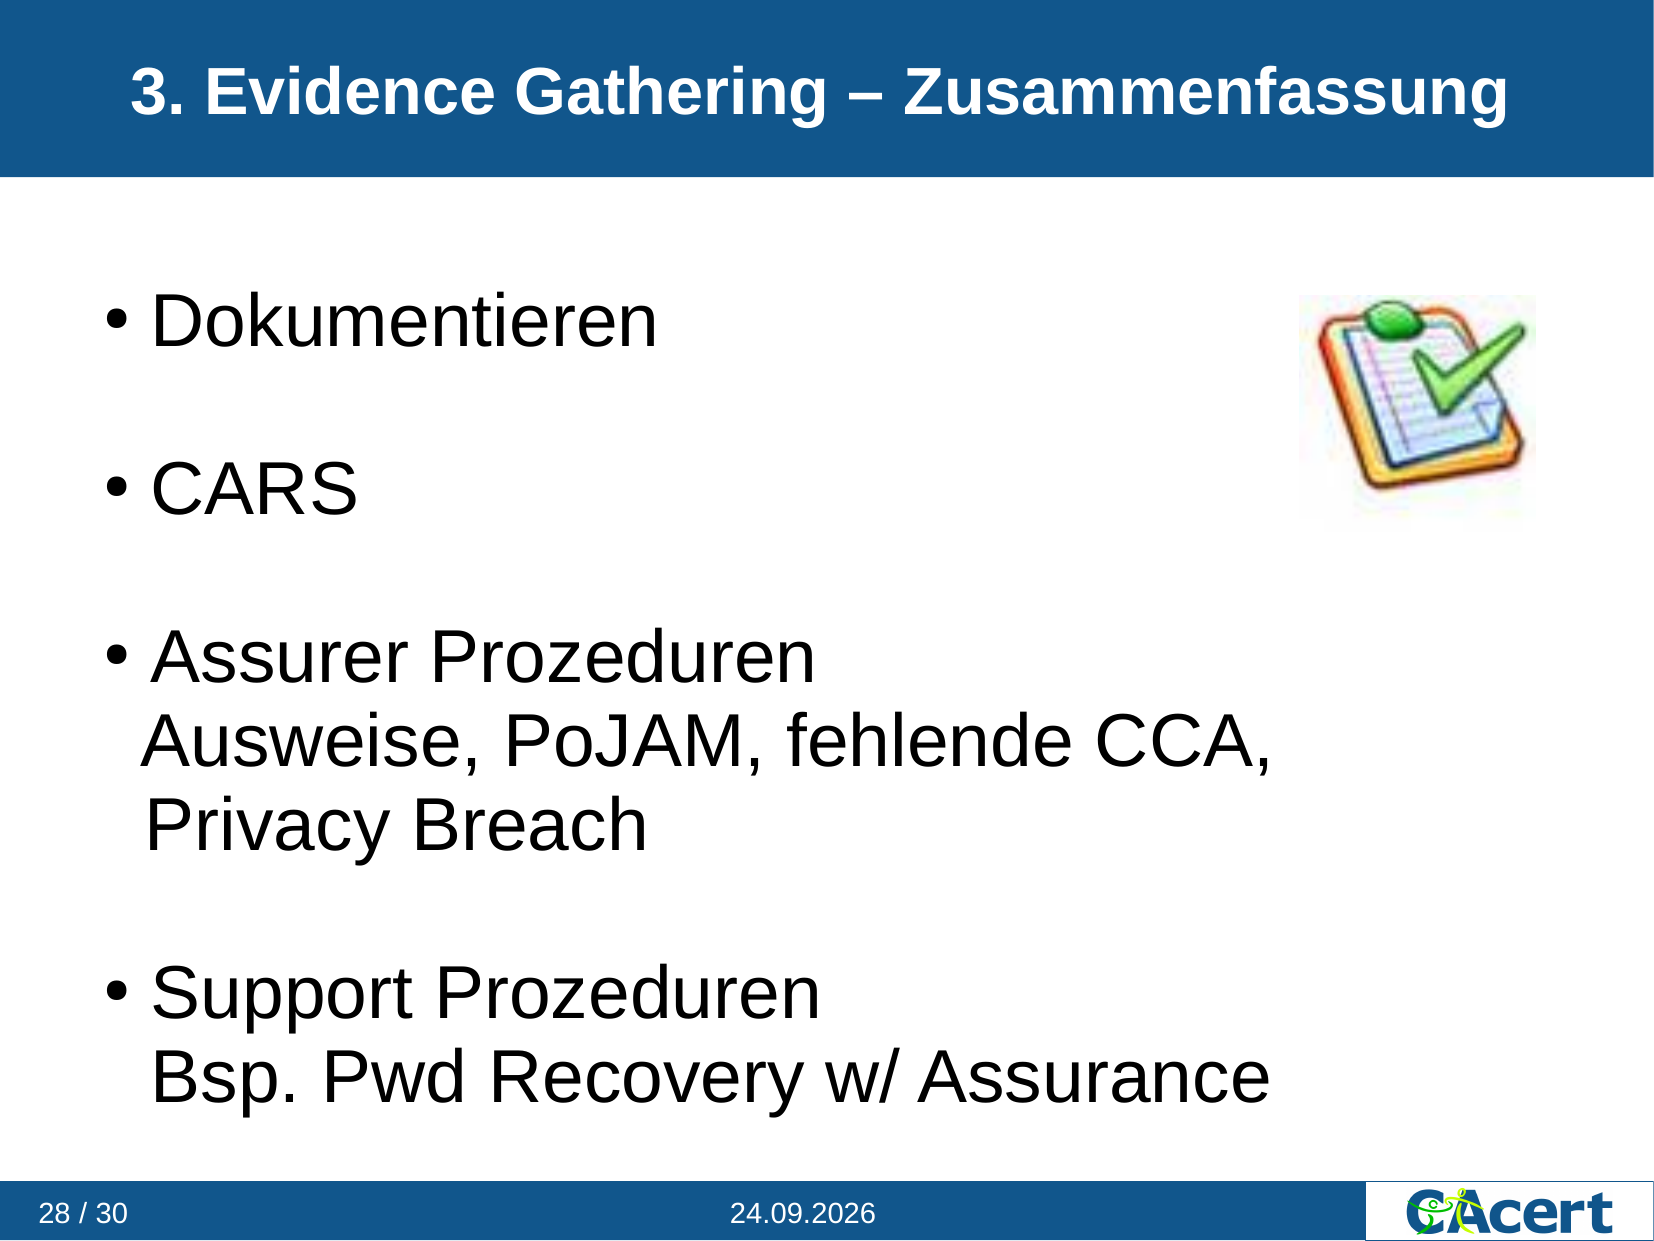

# 3. Evidence Gathering – Zusammenfassung
 Dokumentieren
 CARS
 Assurer Prozeduren
 Ausweise, PoJAM, fehlende CCA,
 Privacy Breach
 Support Prozeduren
 Bsp. Pwd Recovery w/ Assurance